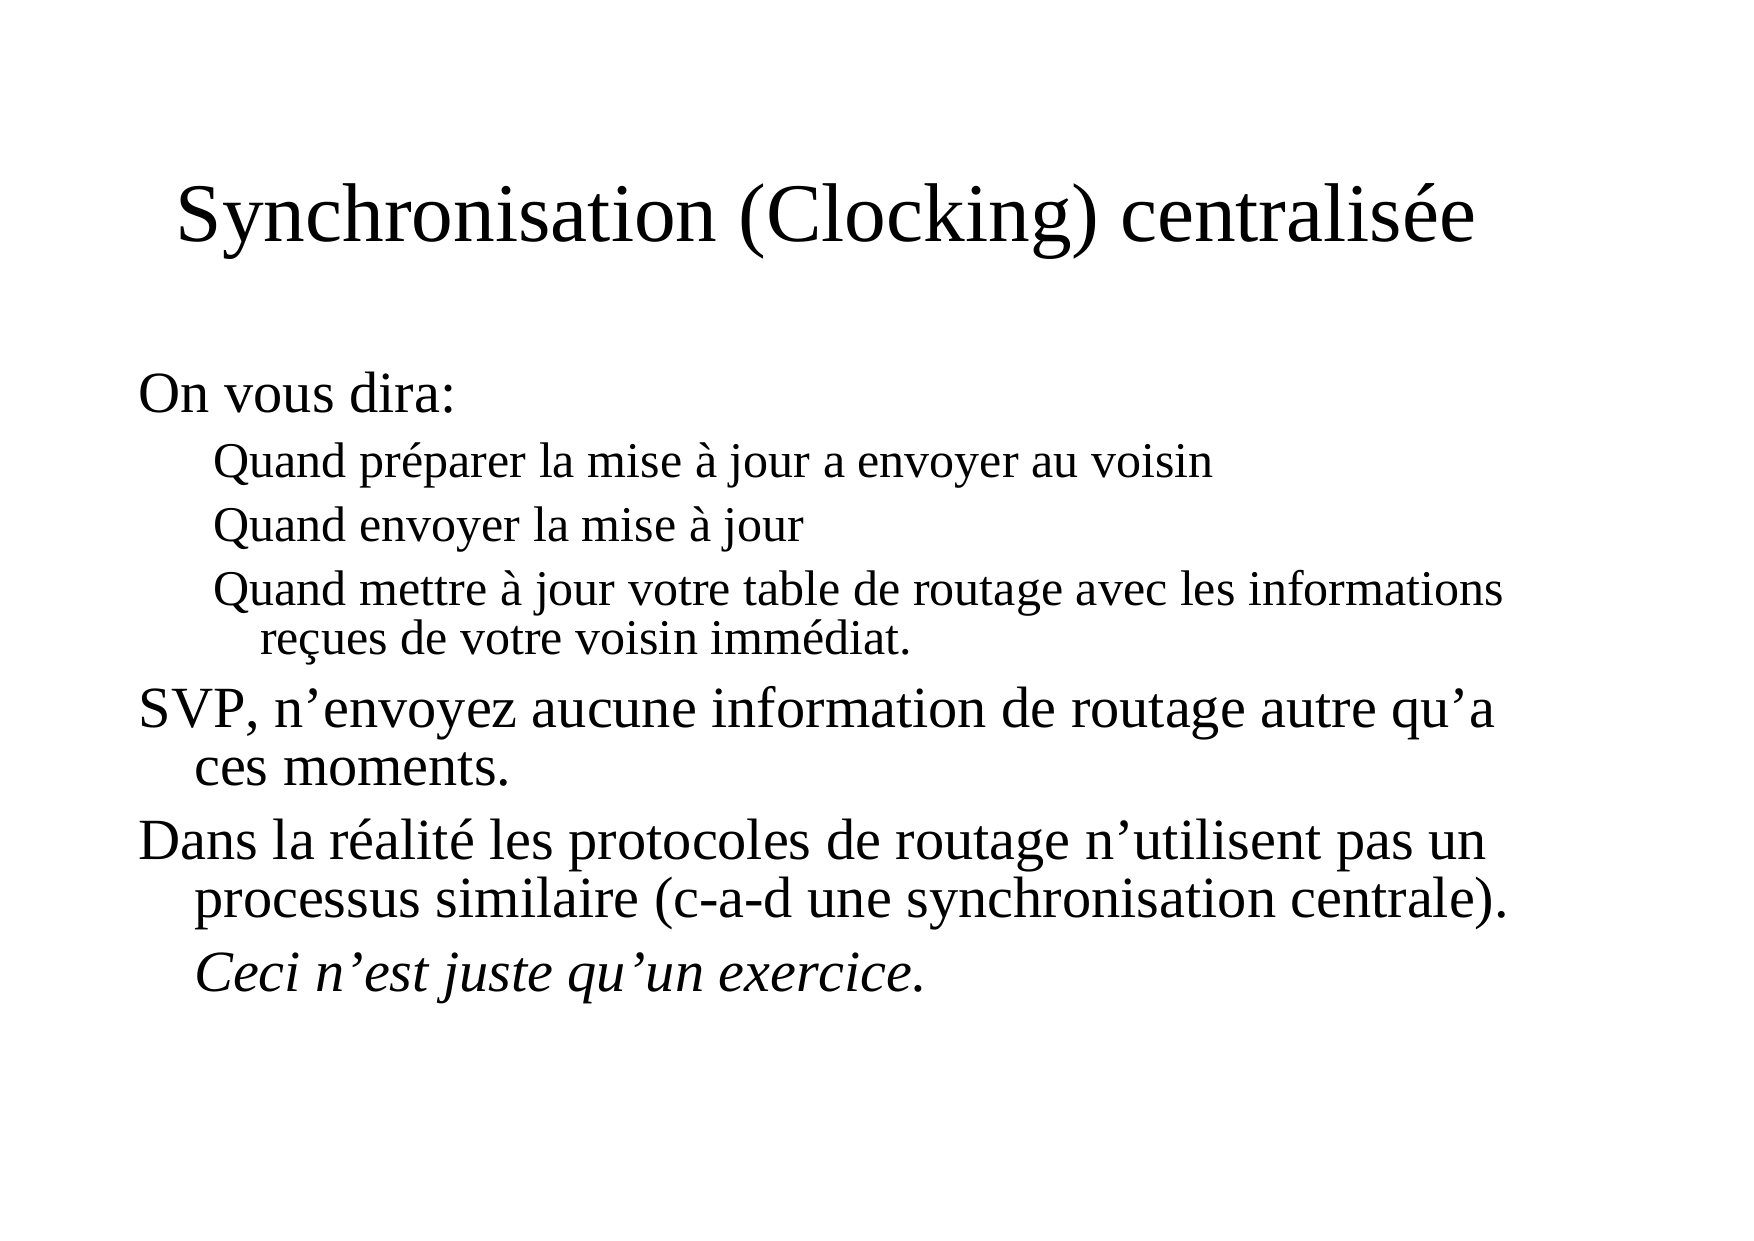

# Synchronisation (Clocking) centralisée
On vous dira:
Quand préparer la mise à jour a envoyer au voisin
Quand envoyer la mise à jour
Quand mettre à jour votre table de routage avec les informations reçues de votre voisin immédiat.
SVP, n’envoyez aucune information de routage autre qu’a ces moments.
Dans la réalité les protocoles de routage n’utilisent pas un processus similaire (c-a-d une synchronisation centrale).
	Ceci n’est juste qu’un exercice.